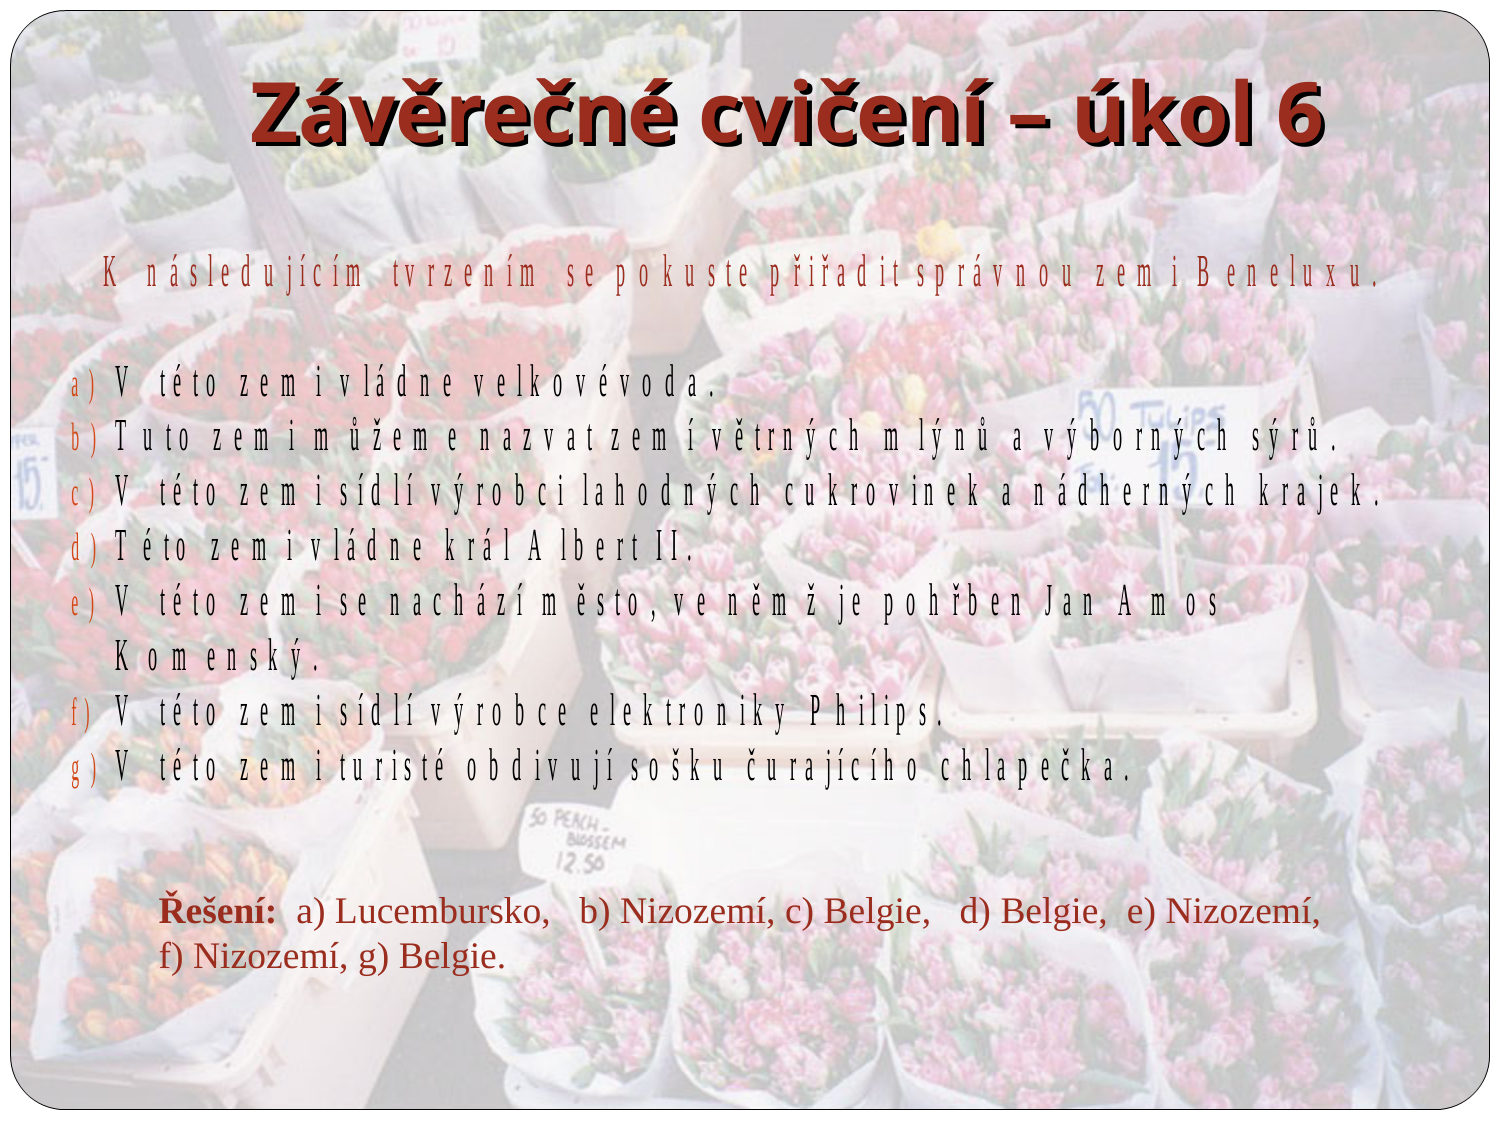

# Závěrečné cvičení – úkol 6
Řešení: a) Lucembursko, b) Nizozemí, c) Belgie, d) Belgie, e) Nizozemí,
f) Nizozemí, g) Belgie.